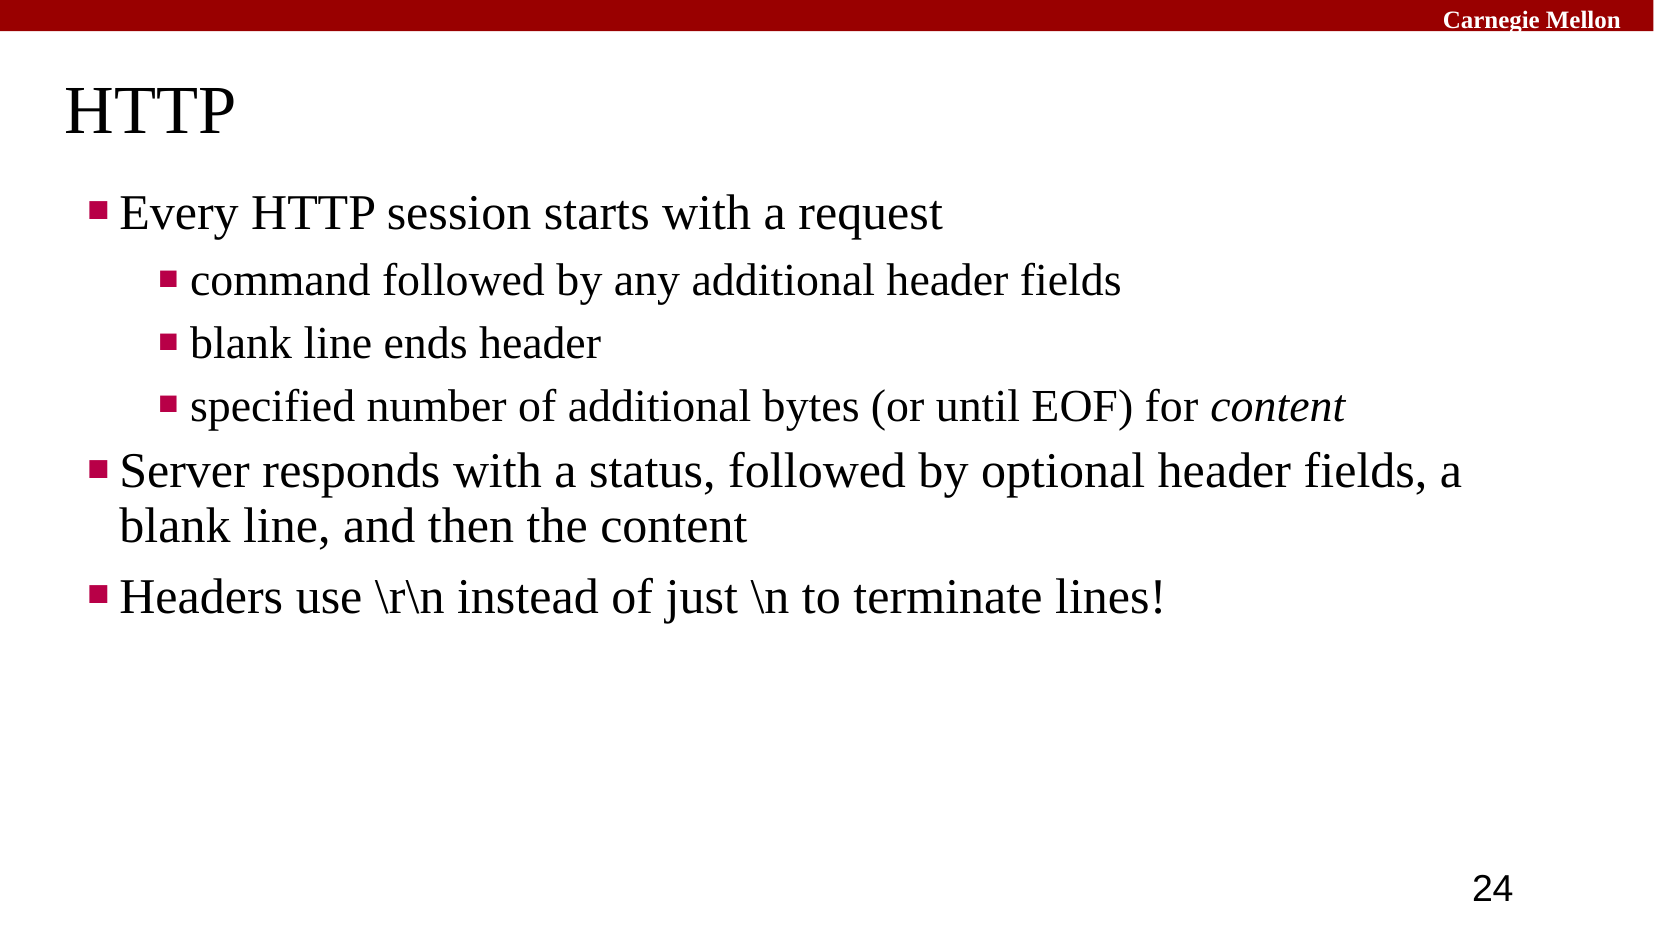

# HTTP
Every HTTP session starts with a request
command followed by any additional header fields
blank line ends header
specified number of additional bytes (or until EOF) for content
Server responds with a status, followed by optional header fields, a blank line, and then the content
Headers use \r\n instead of just \n to terminate lines!